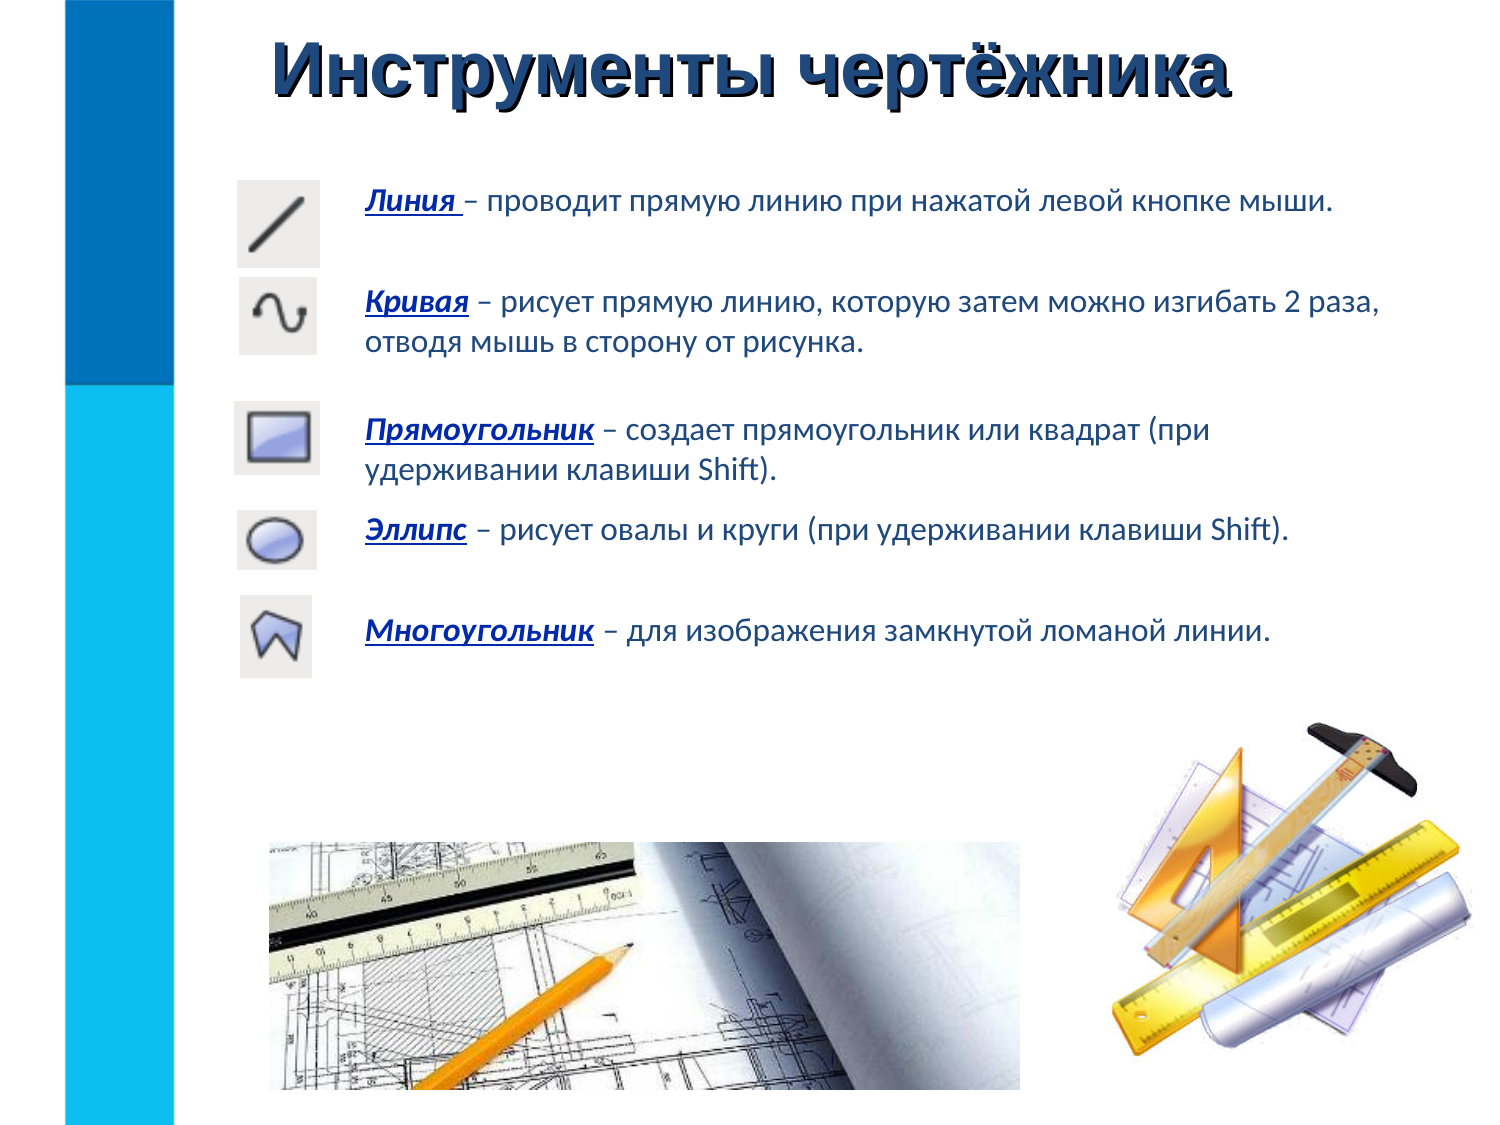

# Инструменты чертёжника
Линия – проводит прямую линию при нажатой левой кнопке мыши.
Кривая – рисует прямую линию, которую затем можно изгибать 2 раза, отводя мышь в сторону от рисунка.
Прямоугольник – создает прямоугольник или квадрат (при удерживании клавиши Shift).
Эллипс – рисует овалы и круги (при удерживании клавиши Shift).
Многоугольник – для изображения замкнутой ломаной линии.